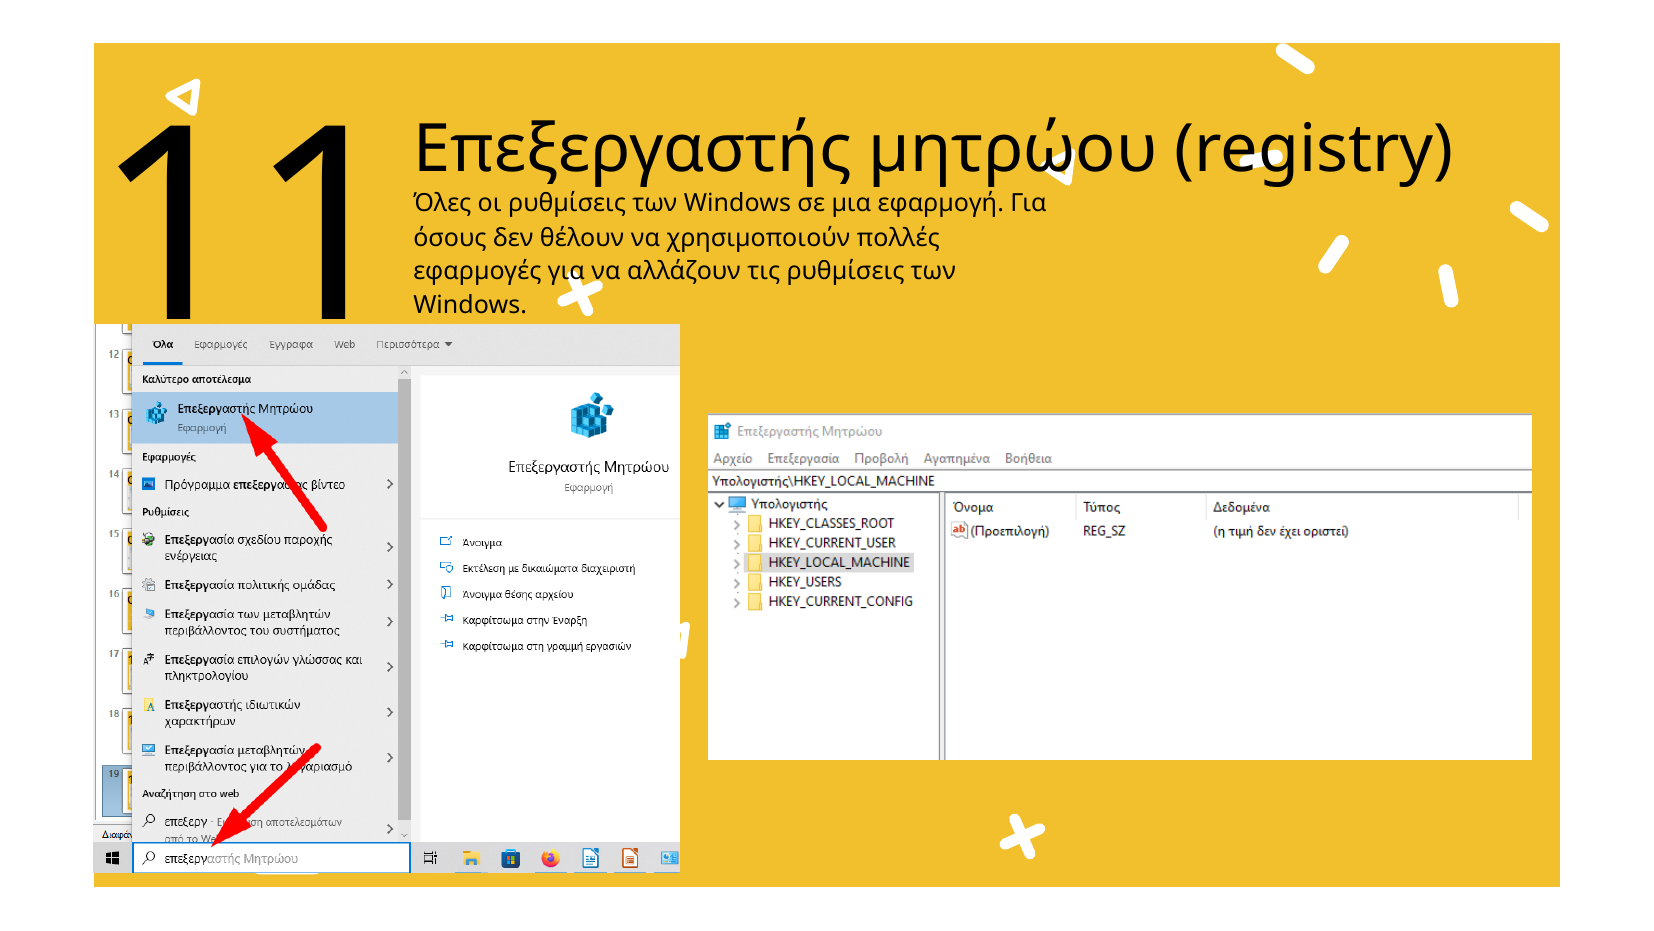

11
# Επεξεργαστής μητρώου (registry)
Όλες οι ρυθμίσεις των Windows σε μια εφαρμογή. Για όσους δεν θέλουν να χρησιμοποιούν πολλές εφαρμογές για να αλλάζουν τις ρυθμίσεις των Windows.